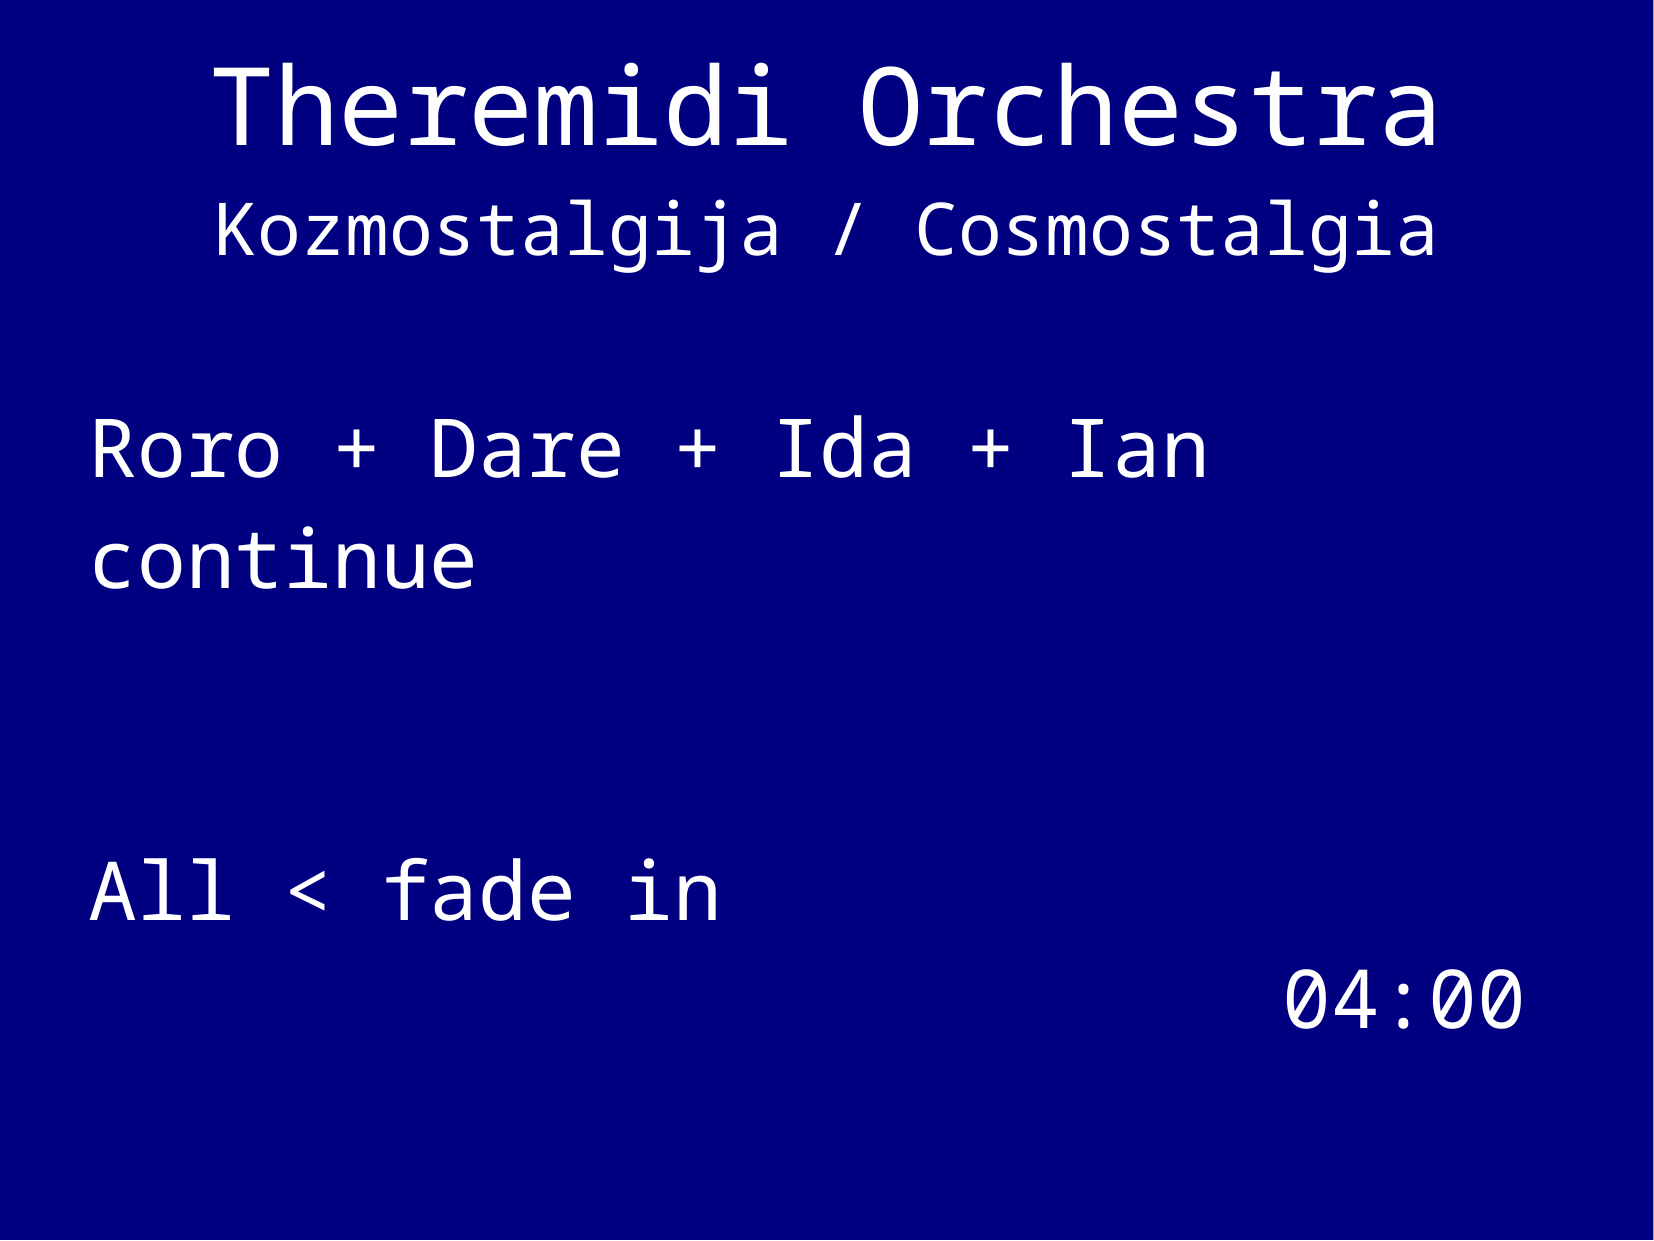

# Theremidi Orchestra Kozmostalgija / Cosmostalgia
Roro + Dare + Ida + Ian continue
All < fade in
04:00